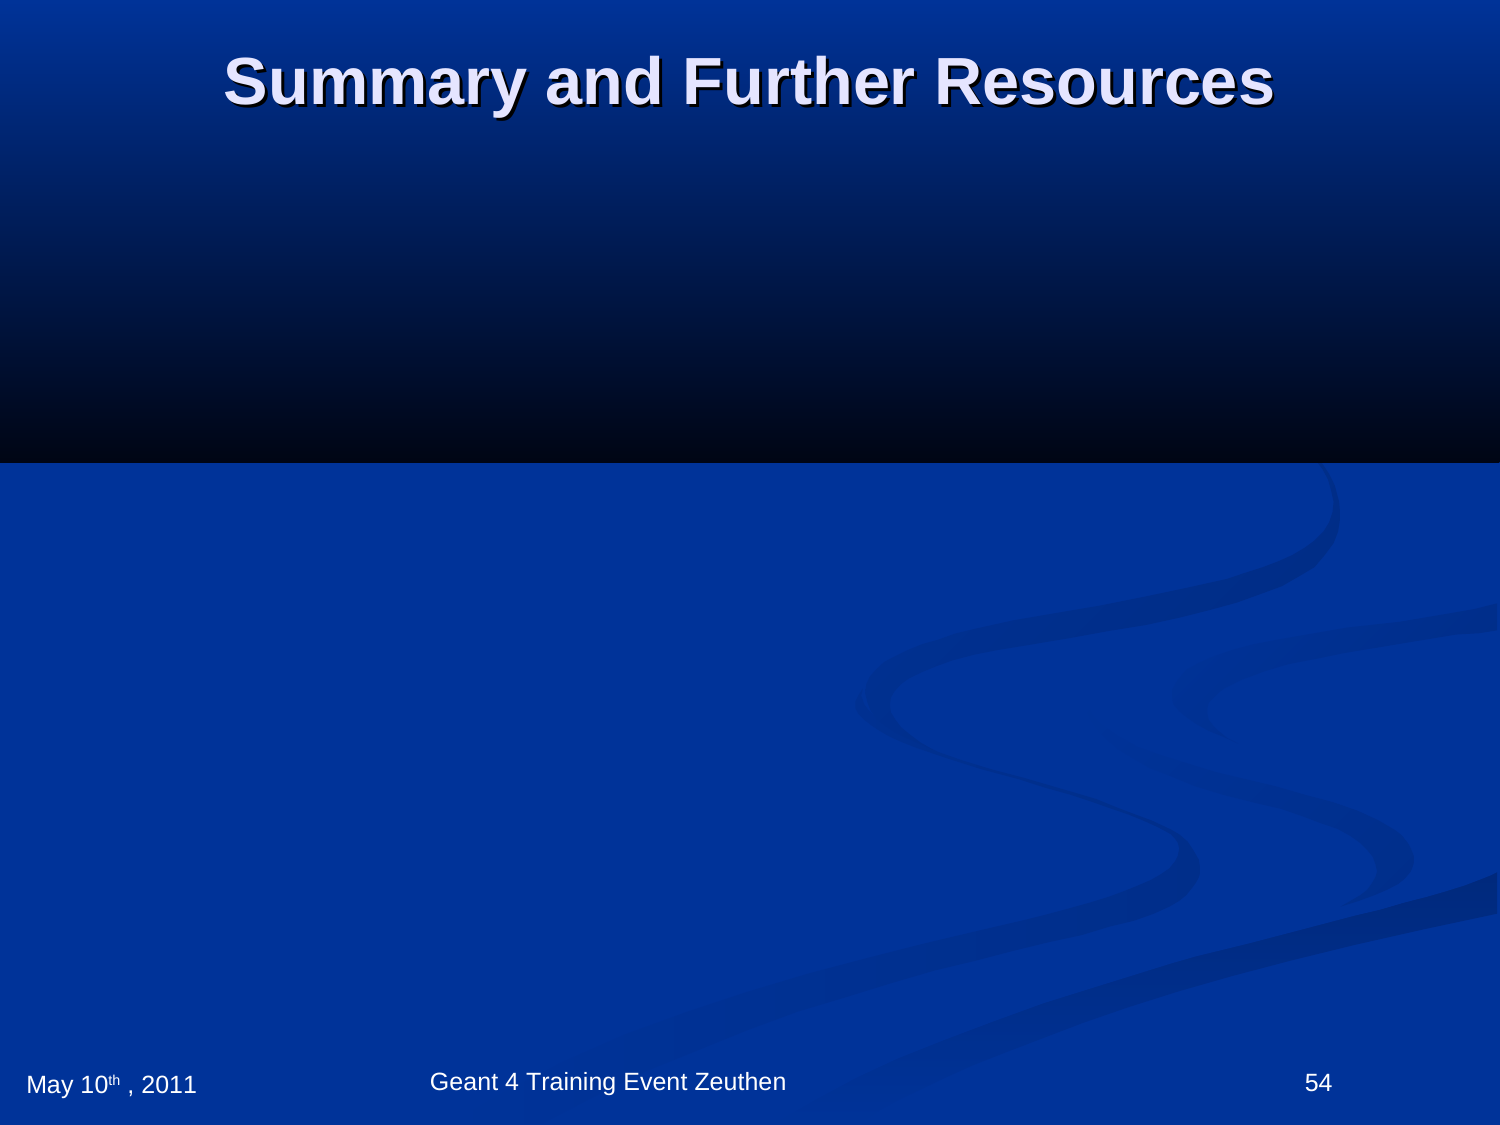

# Summary and Further Resources
Introduction to Geant4 Visualization J. Perl
10 January 2011
54